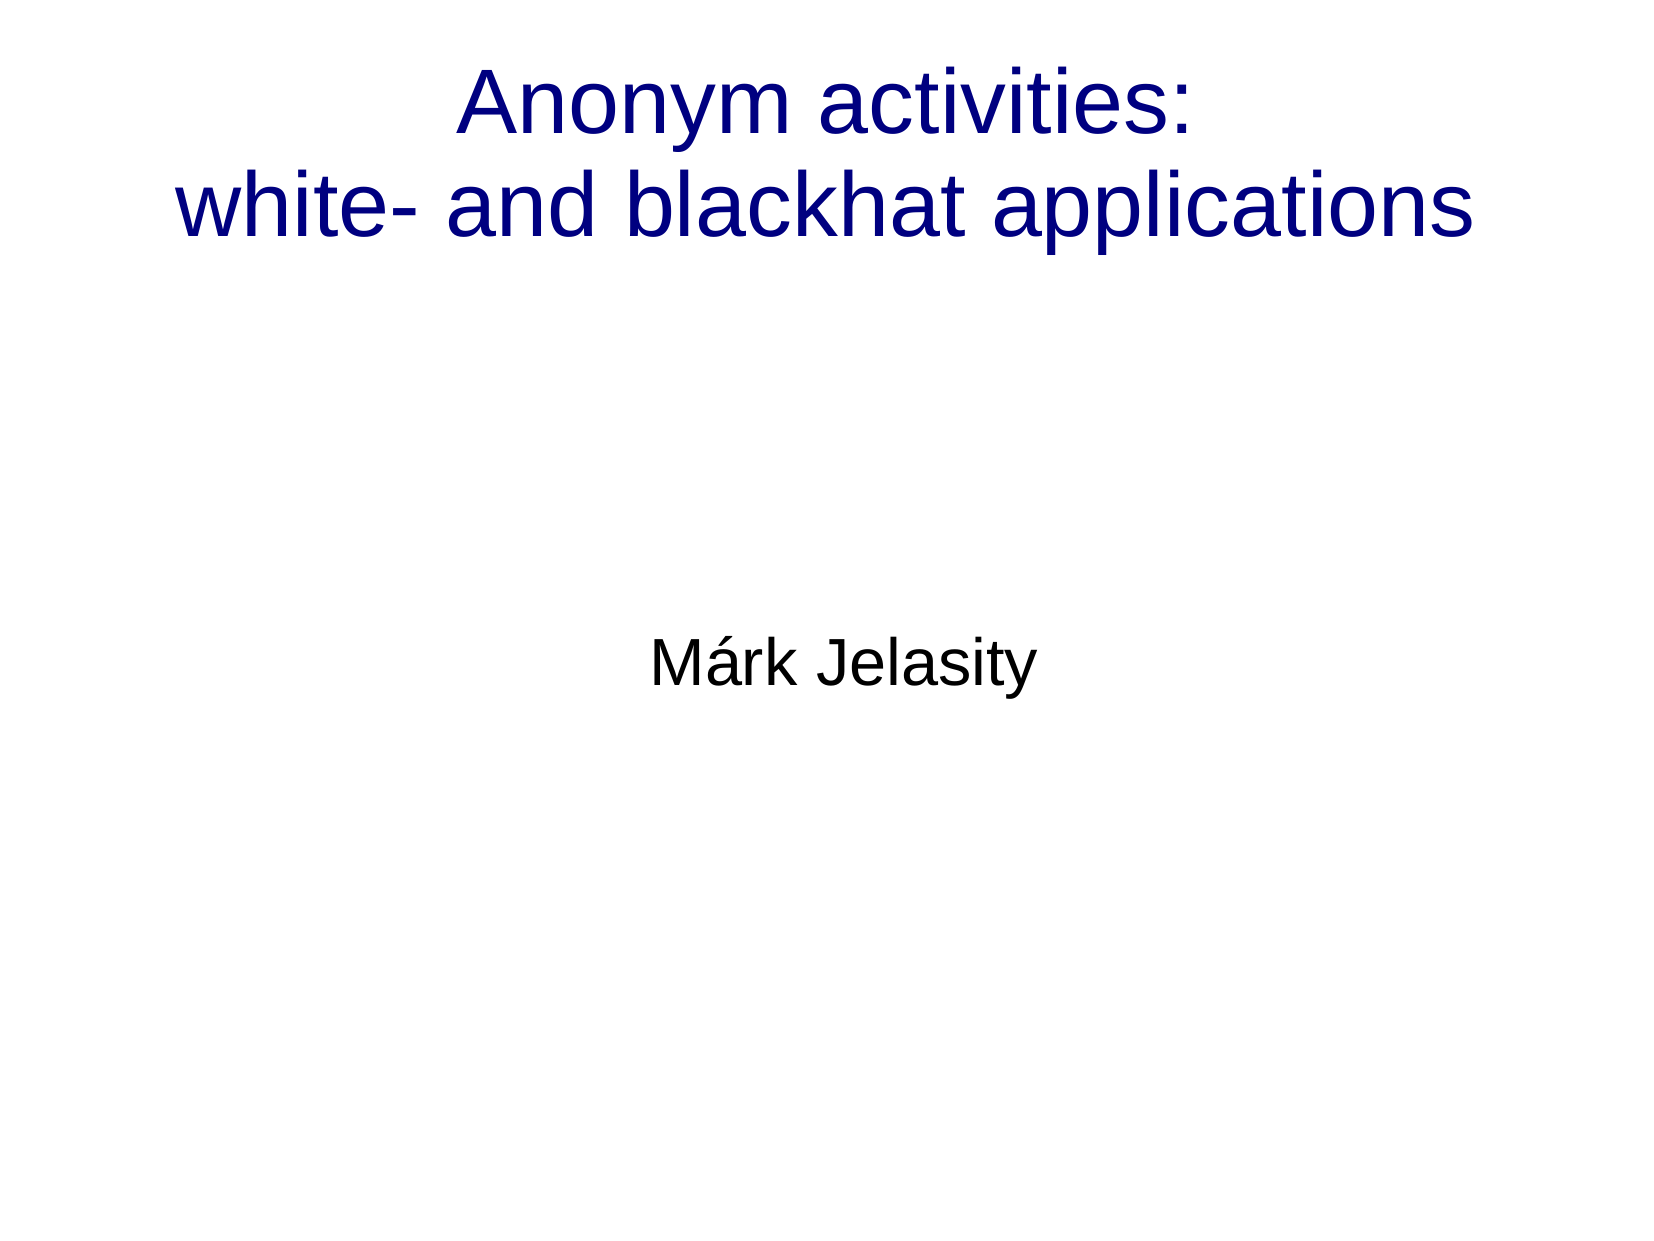

# Anonym activities: white- and blackhat applications
Márk Jelasity